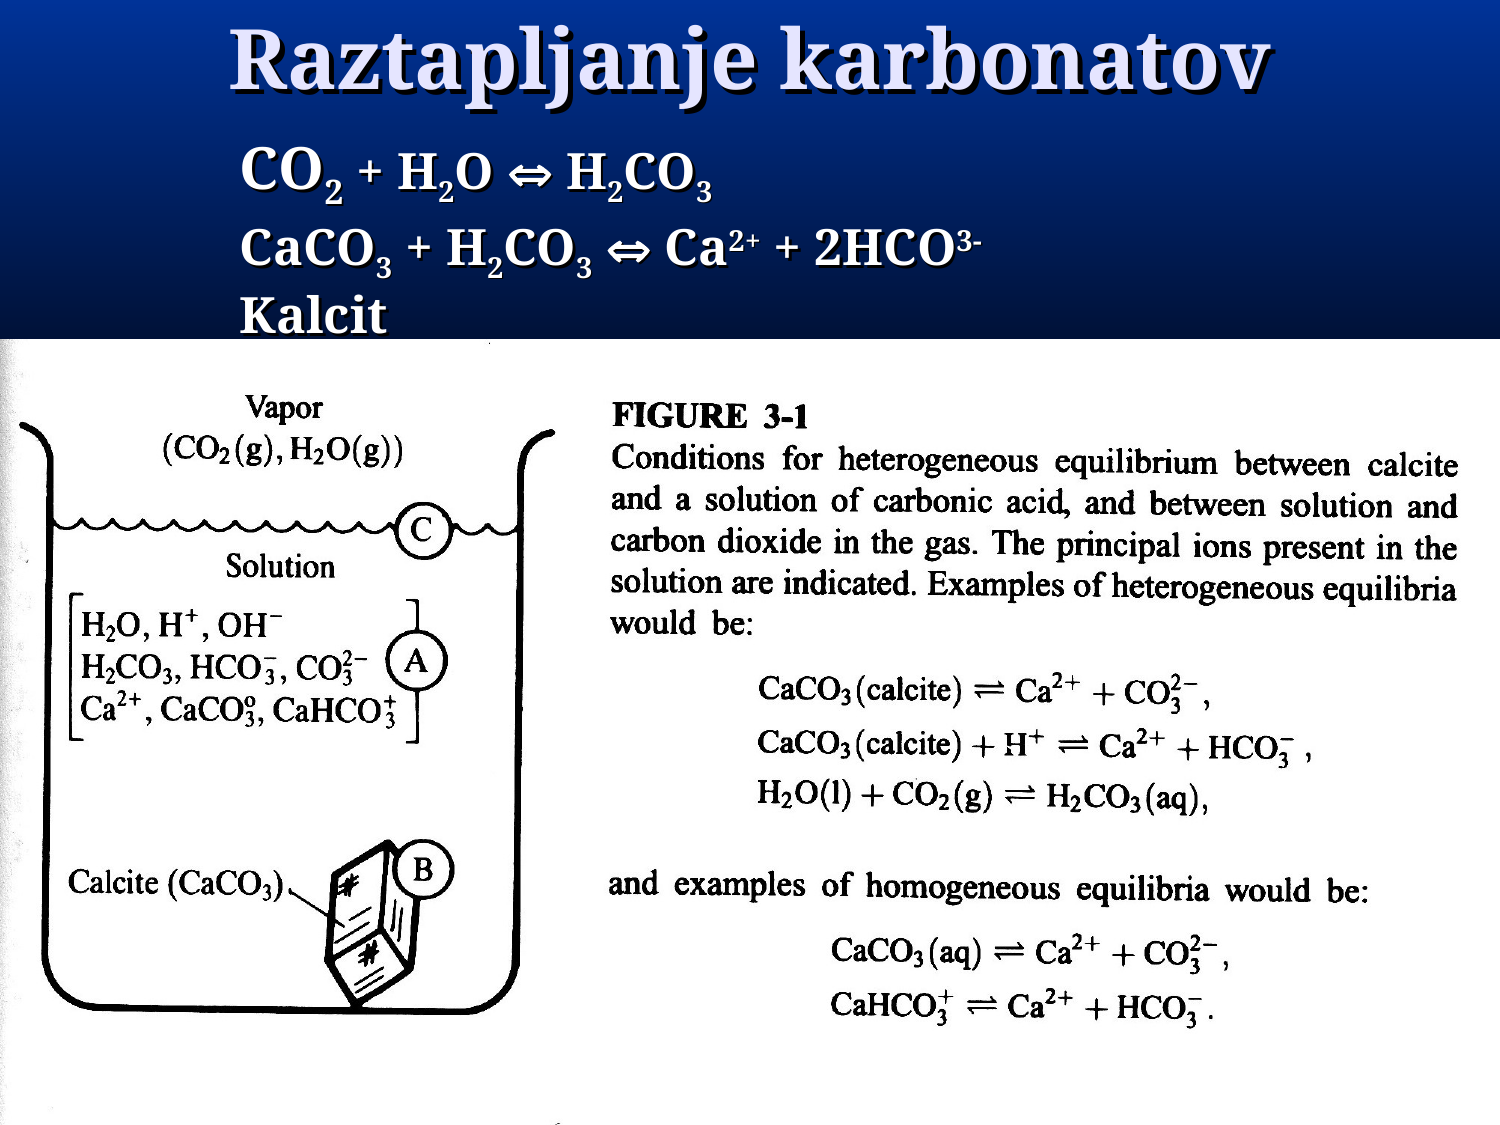

# Raztapljanje karbonatov
CO2 + H2O  H2CO3
CaCO3 + H2CO3  Ca2+ + 2HCO3-
Kalcit